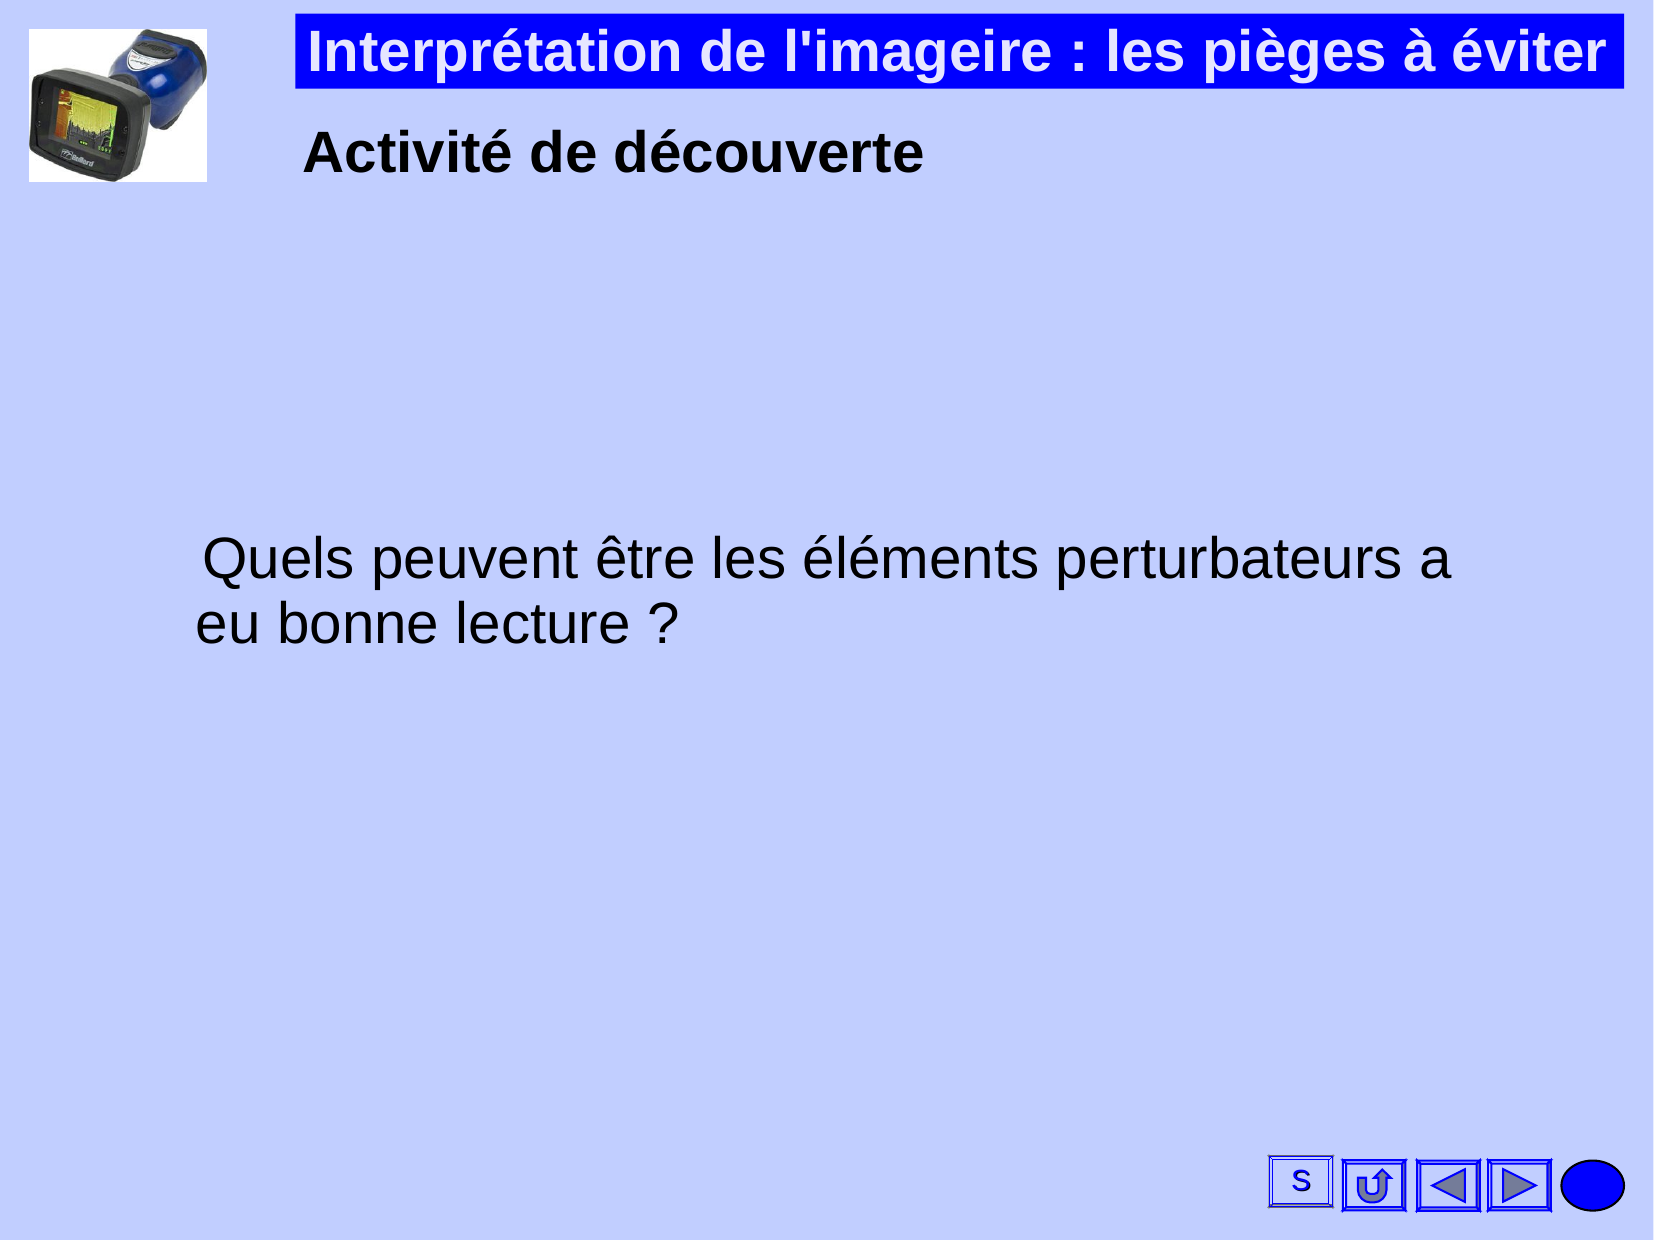

Interprétation de l'imageire : les pièges à éviter
Activité de découverte
# Quels peuvent être les éléments perturbateurs a eu bonne lecture ?